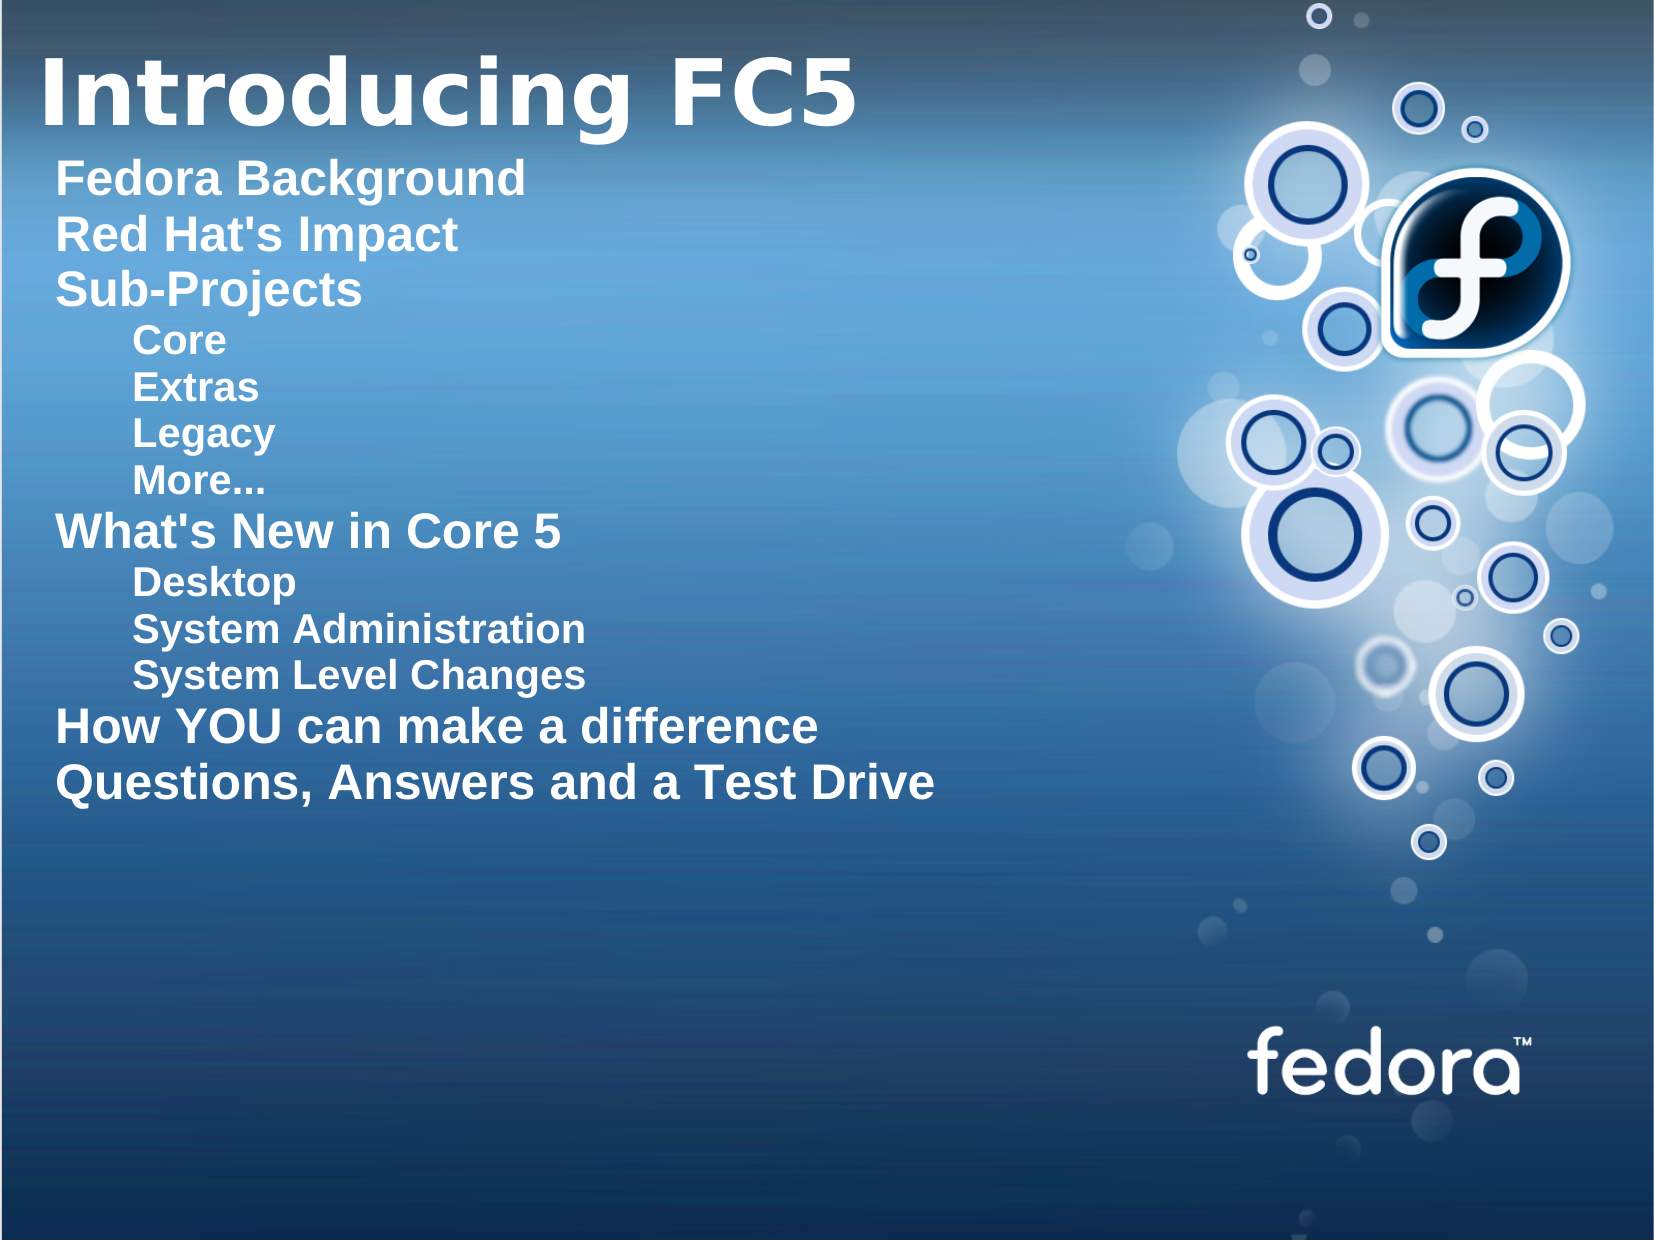

# Introducing FC5
Fedora Background
Red Hat's Impact
Sub-Projects
Core
Extras
Legacy
More...
What's New in Core 5
Desktop
System Administration
System Level Changes
How YOU can make a difference
Questions, Answers and a Test Drive